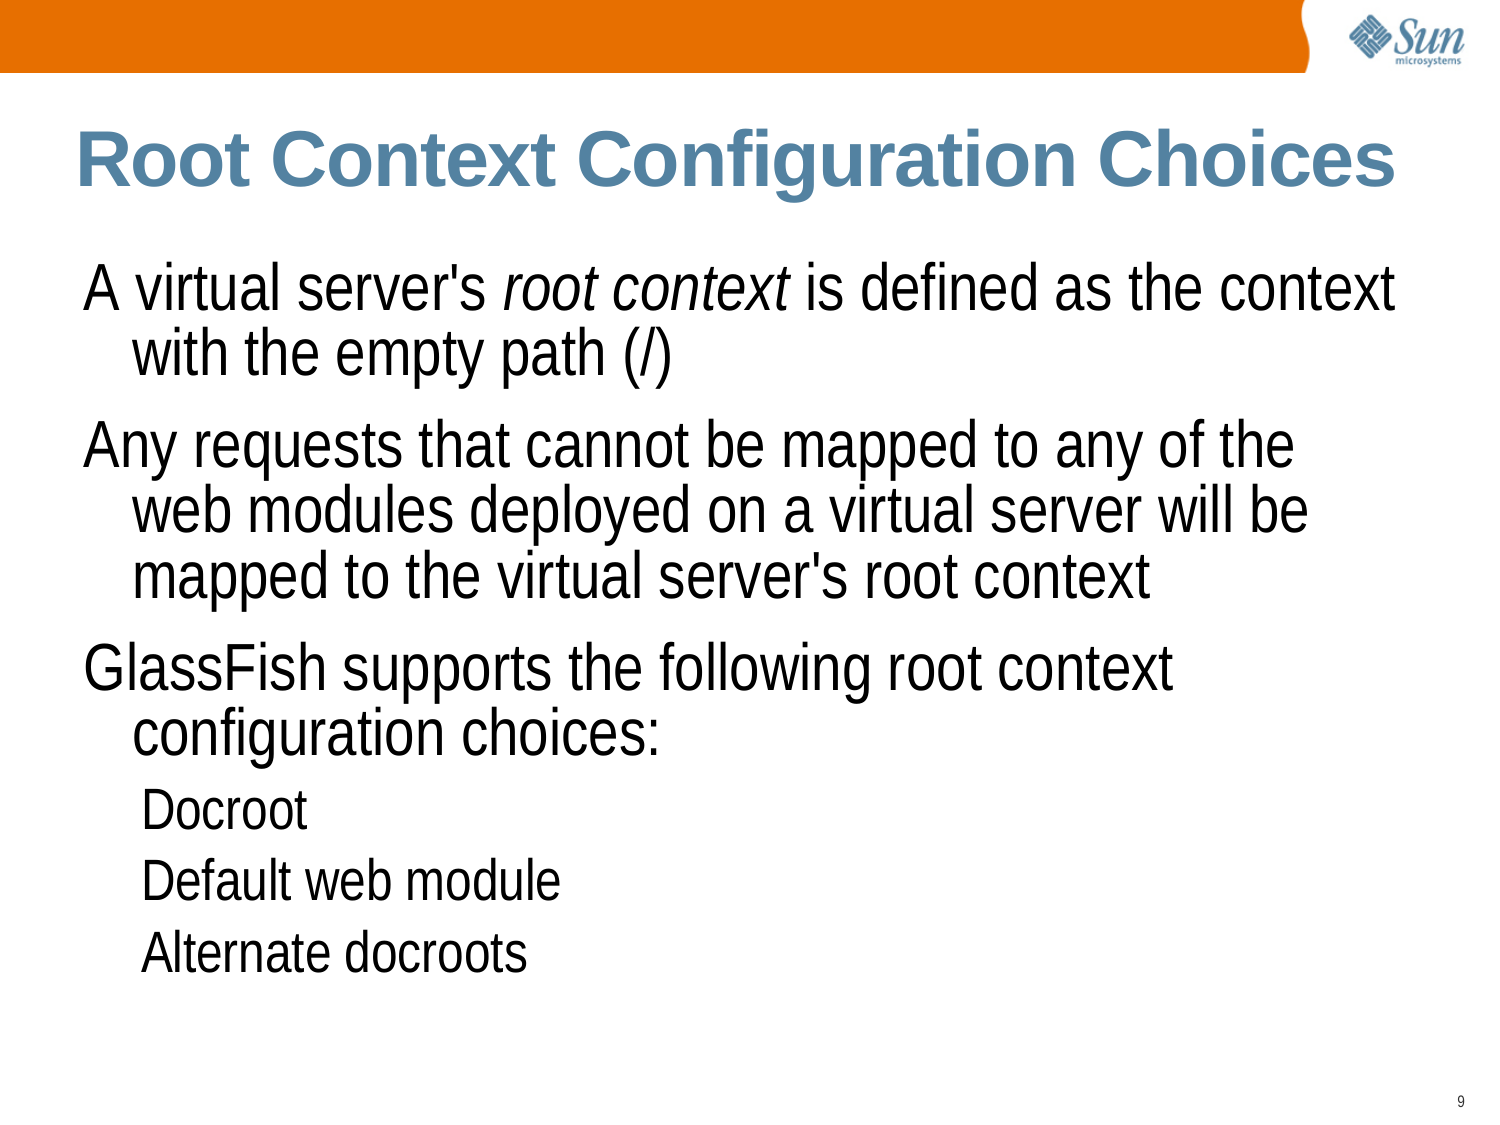

# Root Context Configuration Choices
A virtual server's root context is defined as the context with the empty path (/)
Any requests that cannot be mapped to any of the web modules deployed on a virtual server will be mapped to the virtual server's root context
GlassFish supports the following root context configuration choices:
Docroot
Default web module
Alternate docroots